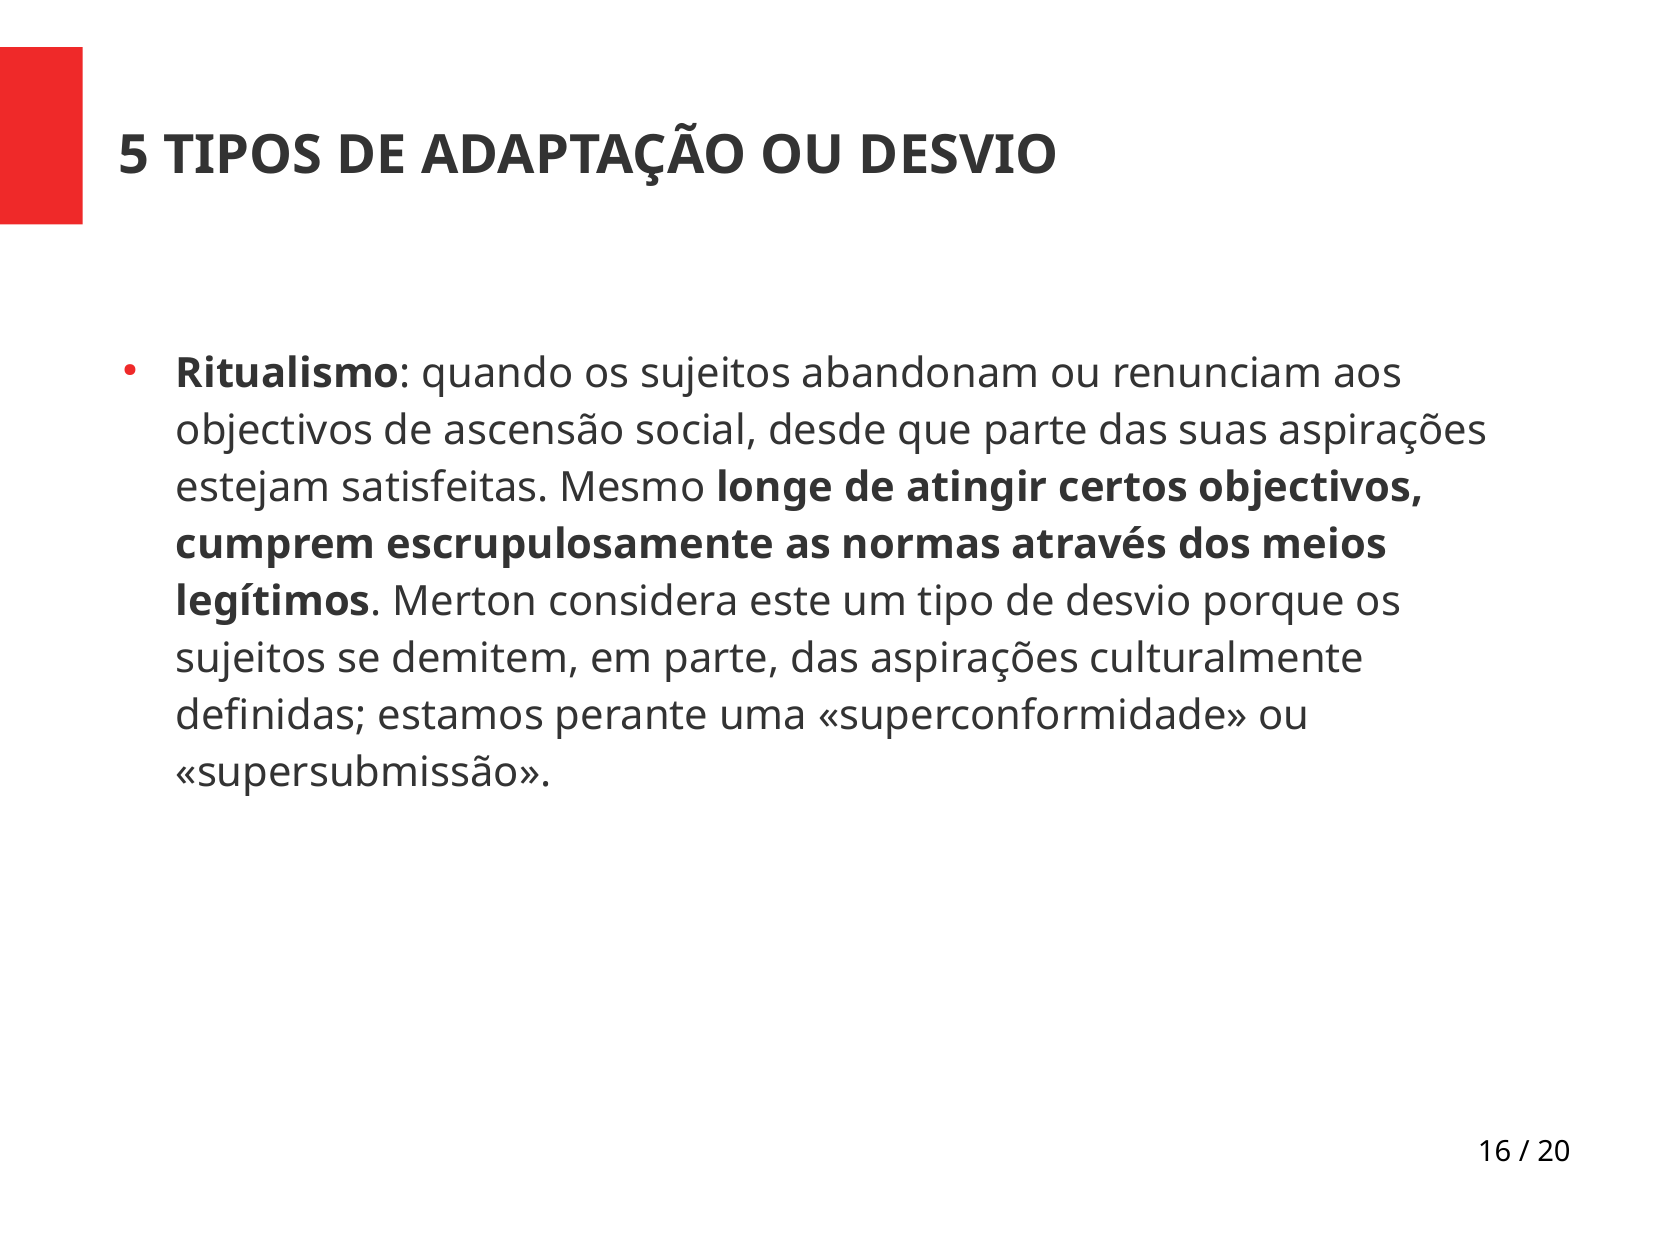

# 5 TIPOS DE ADAPTAÇÃO OU DESVIO
Ritualismo: quando os sujeitos abandonam ou renunciam aos objectivos de ascensão social, desde que parte das suas aspirações estejam satisfeitas. Mesmo longe de atingir certos objectivos, cumprem escrupulosamente as normas através dos meios legítimos. Merton considera este um tipo de desvio porque os sujeitos se demitem, em parte, das aspirações culturalmente definidas; estamos perante uma «superconformidade» ou «supersubmissão».
16